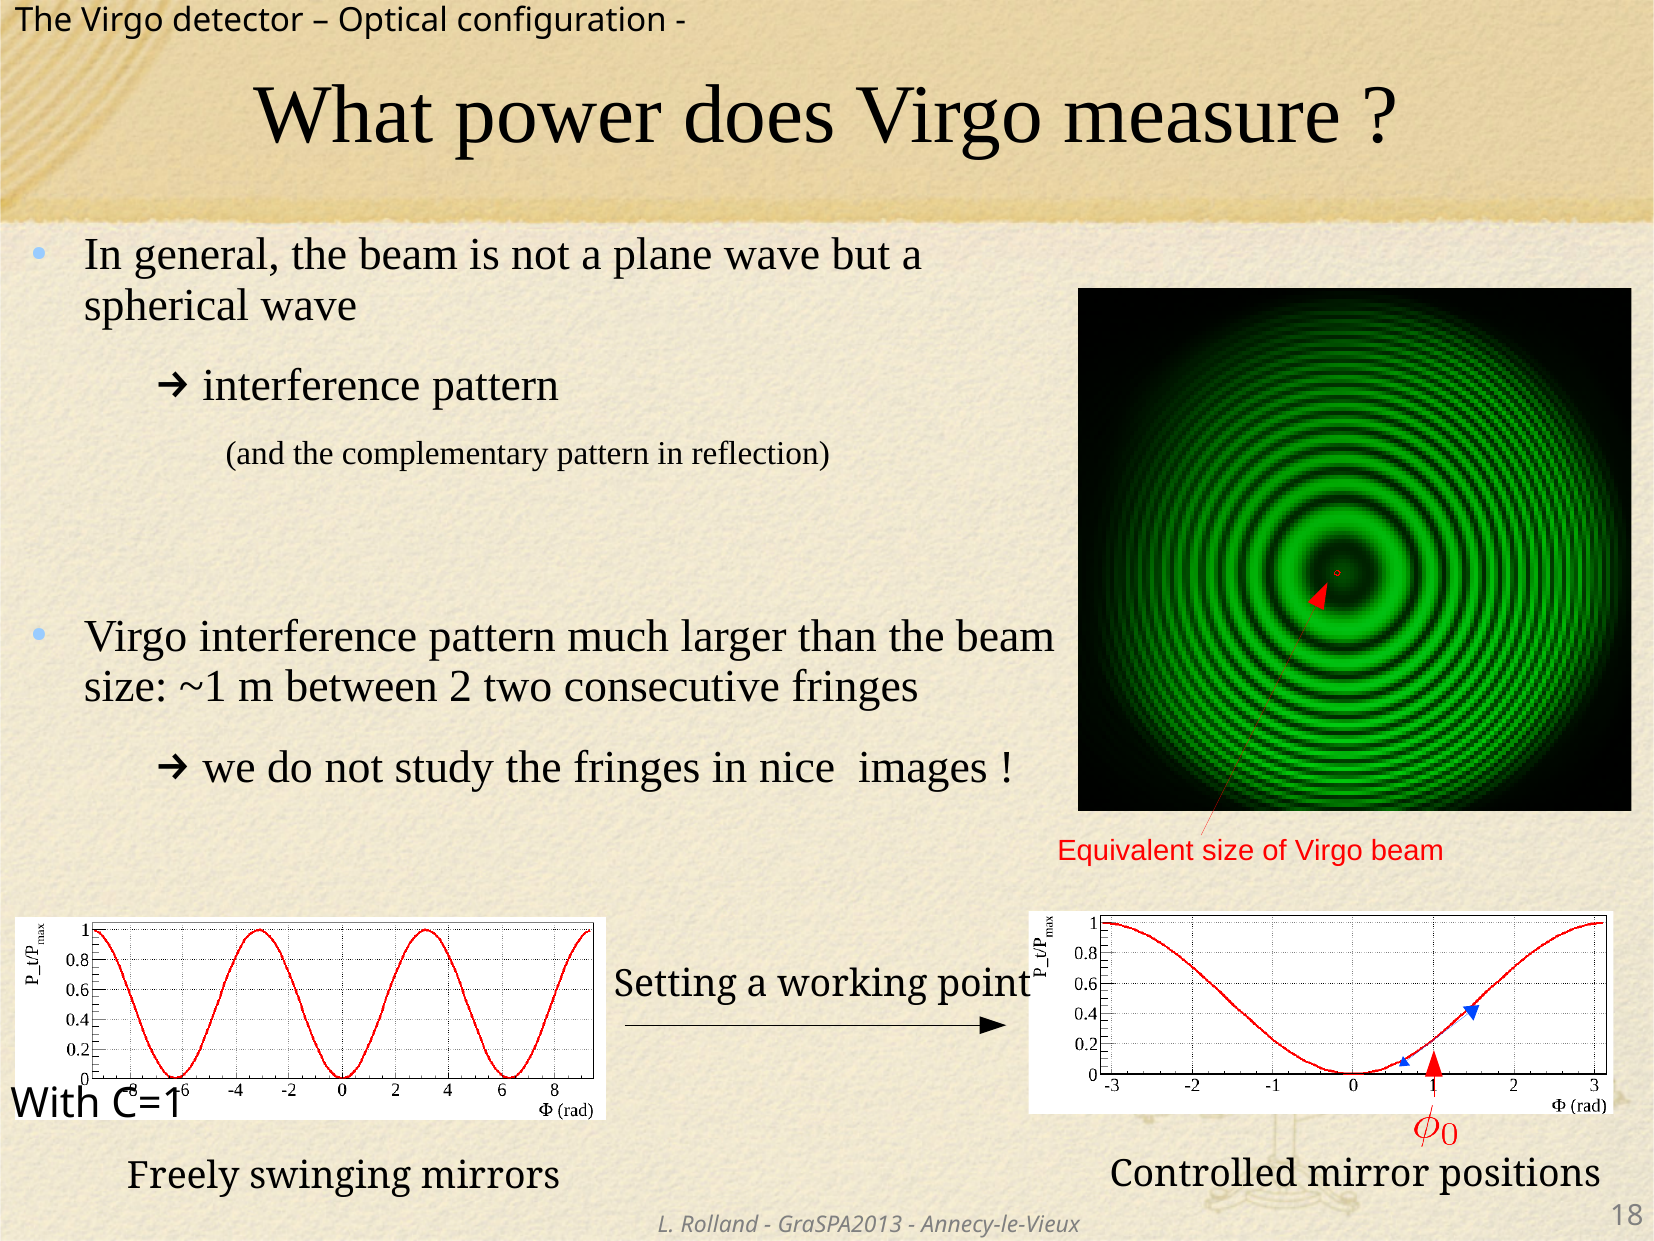

The Virgo detector – Optical configuration -
# What power does Virgo measure ?
In general, the beam is not a plane wave but a spherical wave
→ interference pattern
(and the complementary pattern in reflection)
Virgo interference pattern much larger than the beam size: ~1 m between 2 two consecutive fringes
→ we do not study the fringes in nice images !
Equivalent size of Virgo beam
Setting a working point
With C=1
Controlled mirror positions
Freely swinging mirrors